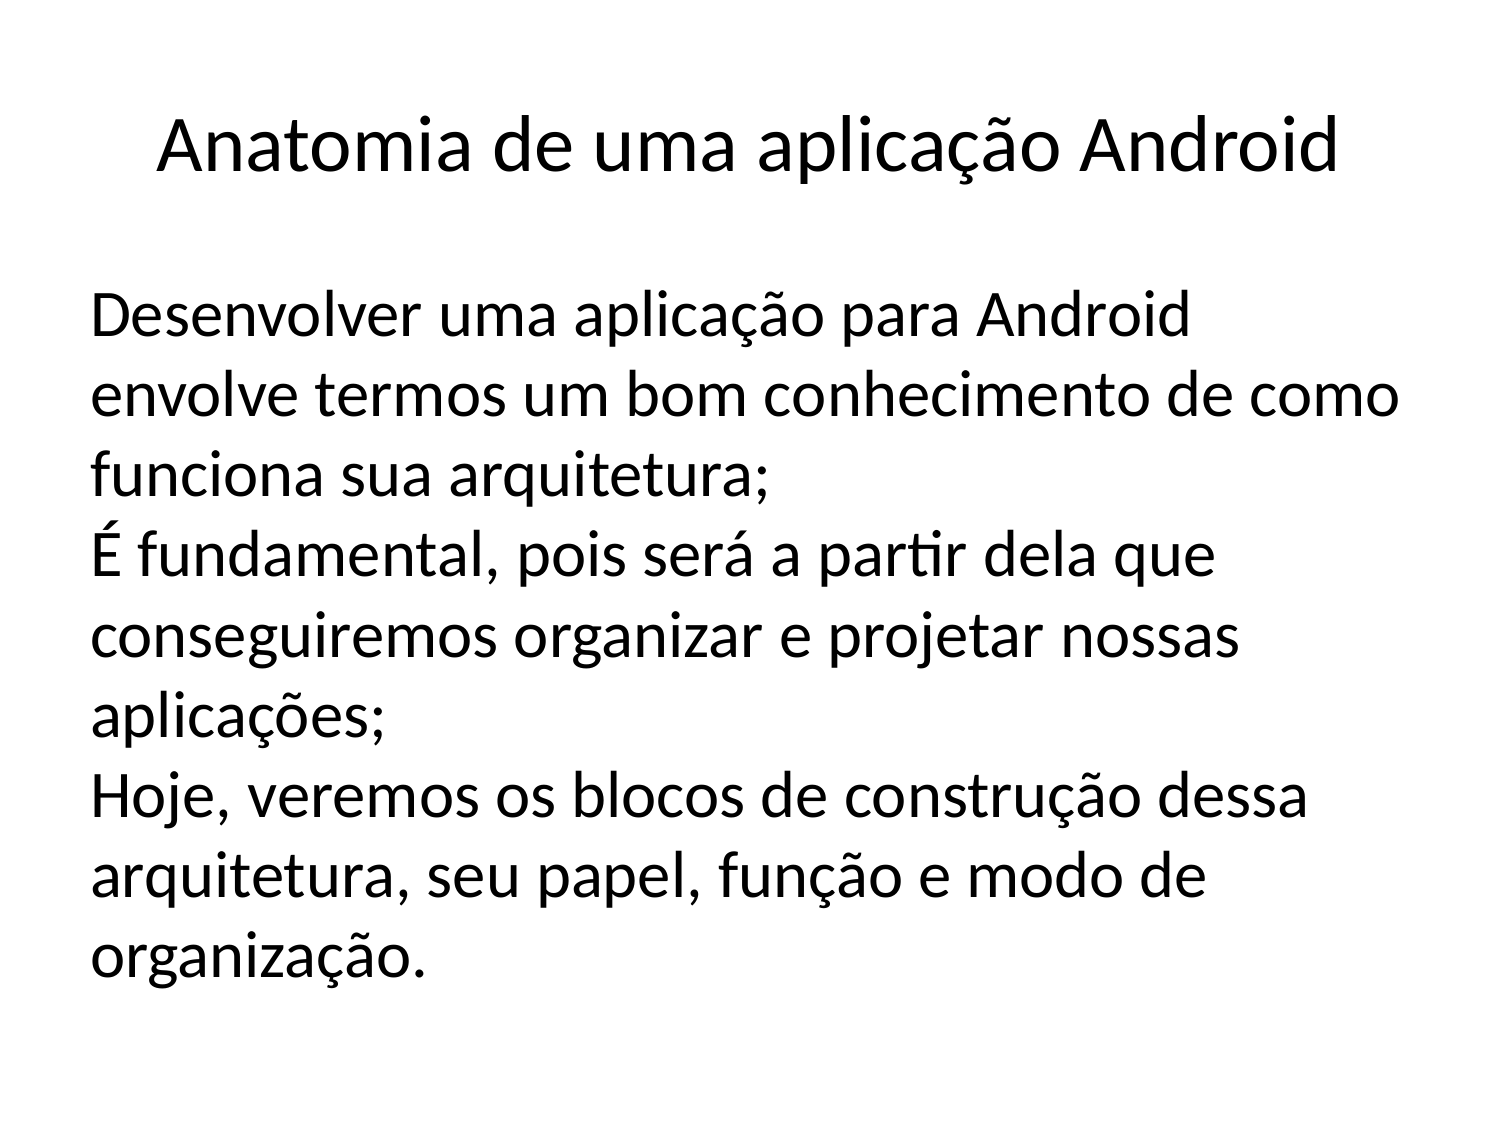

# Anatomia de uma aplicação Android
Desenvolver uma aplicação para Android envolve termos um bom conhecimento de como funciona sua arquitetura;
É fundamental, pois será a partir dela que conseguiremos organizar e projetar nossas aplicações;
Hoje, veremos os blocos de construção dessa arquitetura, seu papel, função e modo de organização.